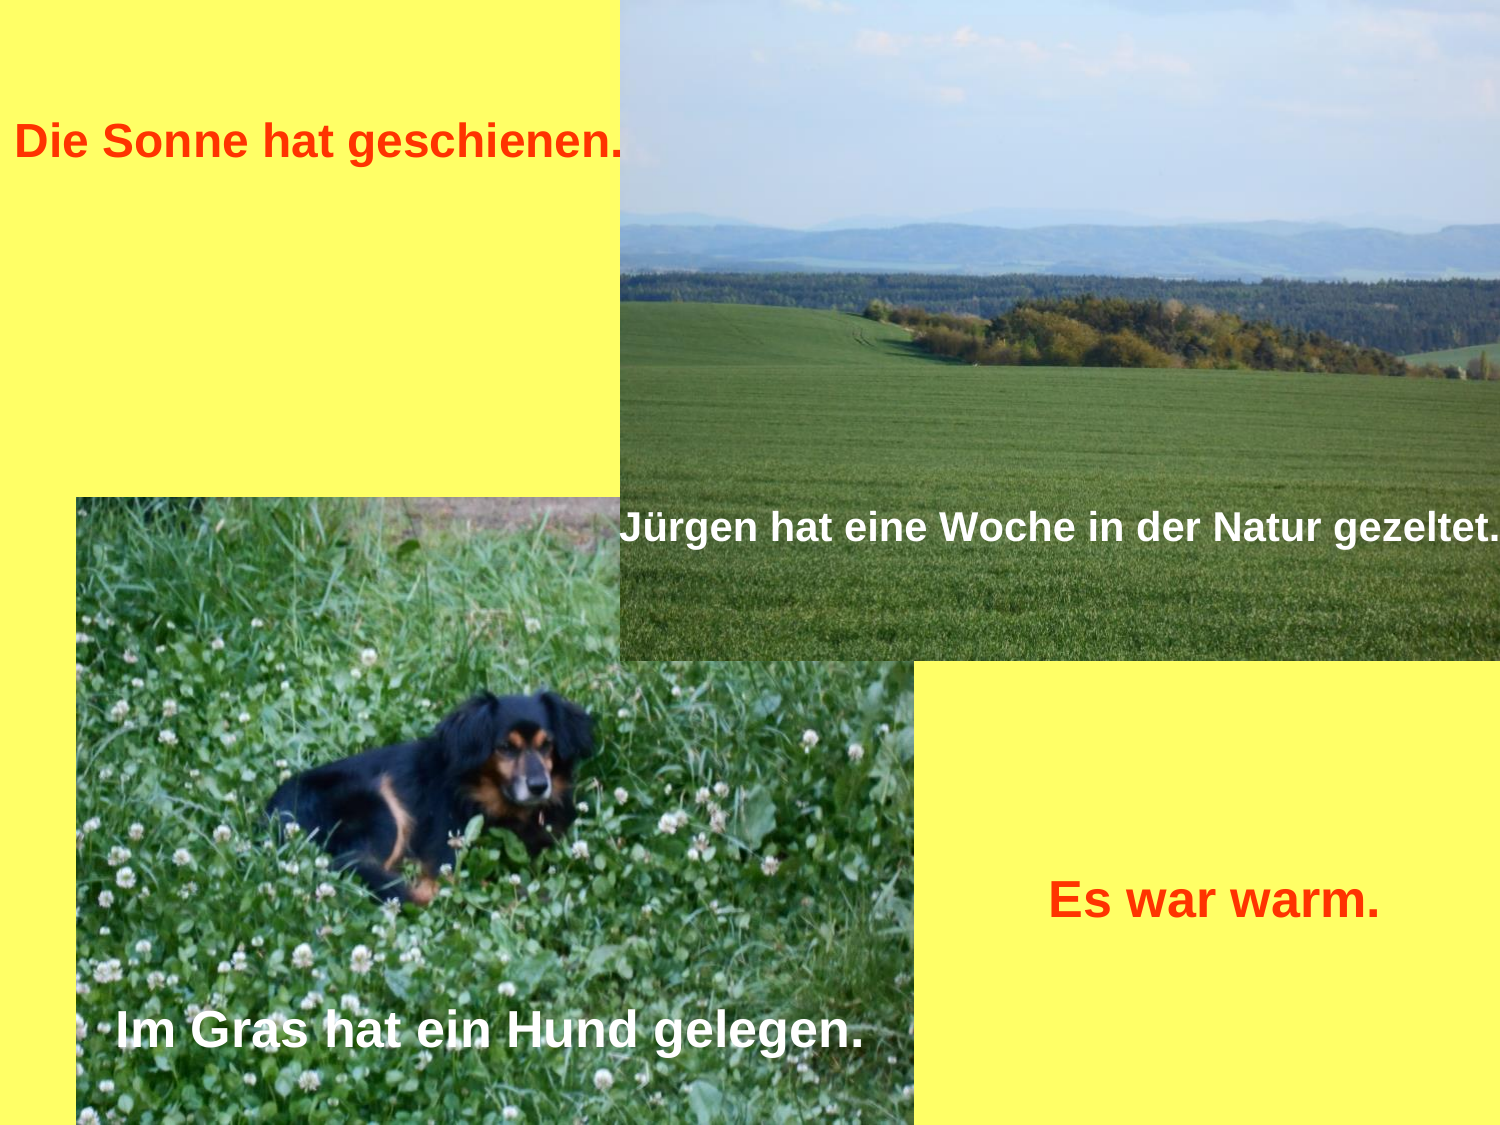

Die Sonne hat geschienen.
Jürgen hat eine Woche in der Natur gezeltet.
Es war warm.
Im Gras hat ein Hund gelegen.